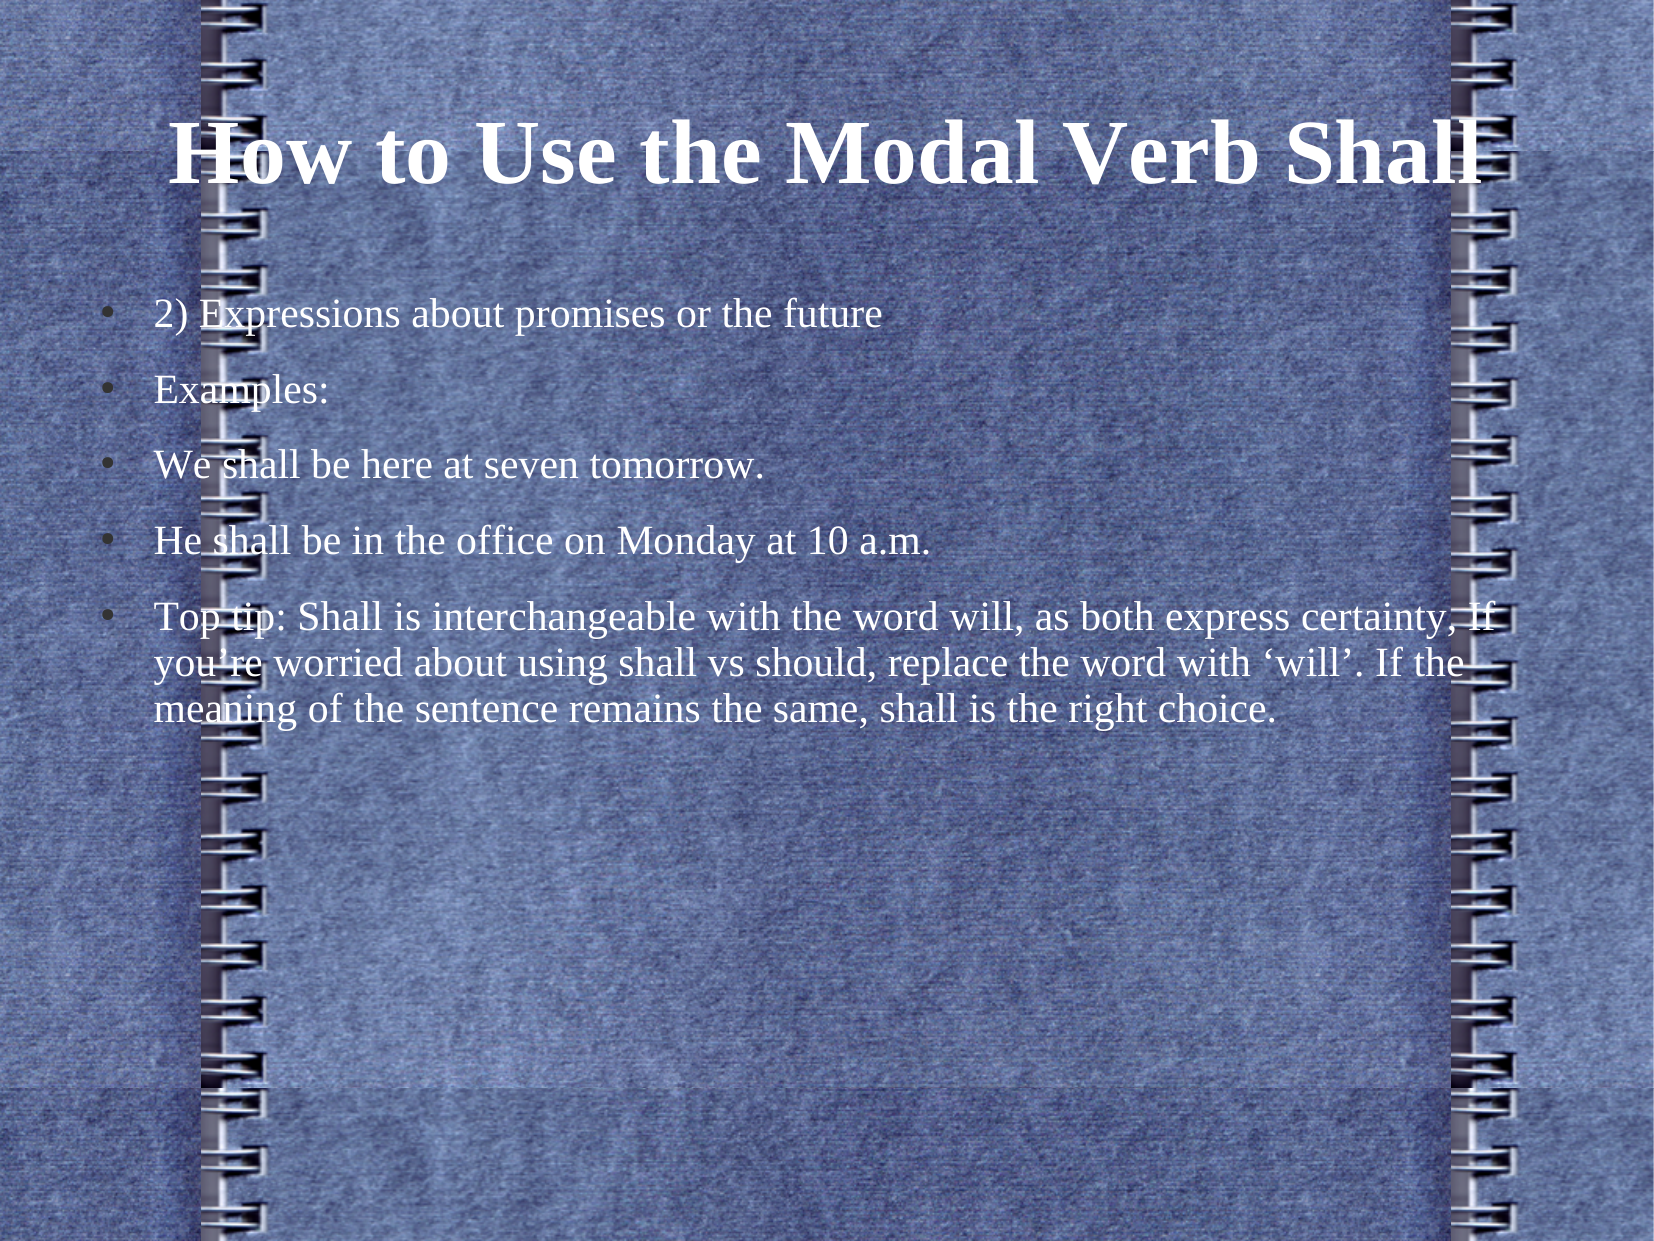

# How to Use the Modal Verb Shall
2) Expressions about promises or the future
Examples:
We shall be here at seven tomorrow.
He shall be in the office on Monday at 10 a.m.
Top tip: Shall is interchangeable with the word will, as both express certainty, If you’re worried about using shall vs should, replace the word with ‘will’. If the meaning of the sentence remains the same, shall is the right choice.